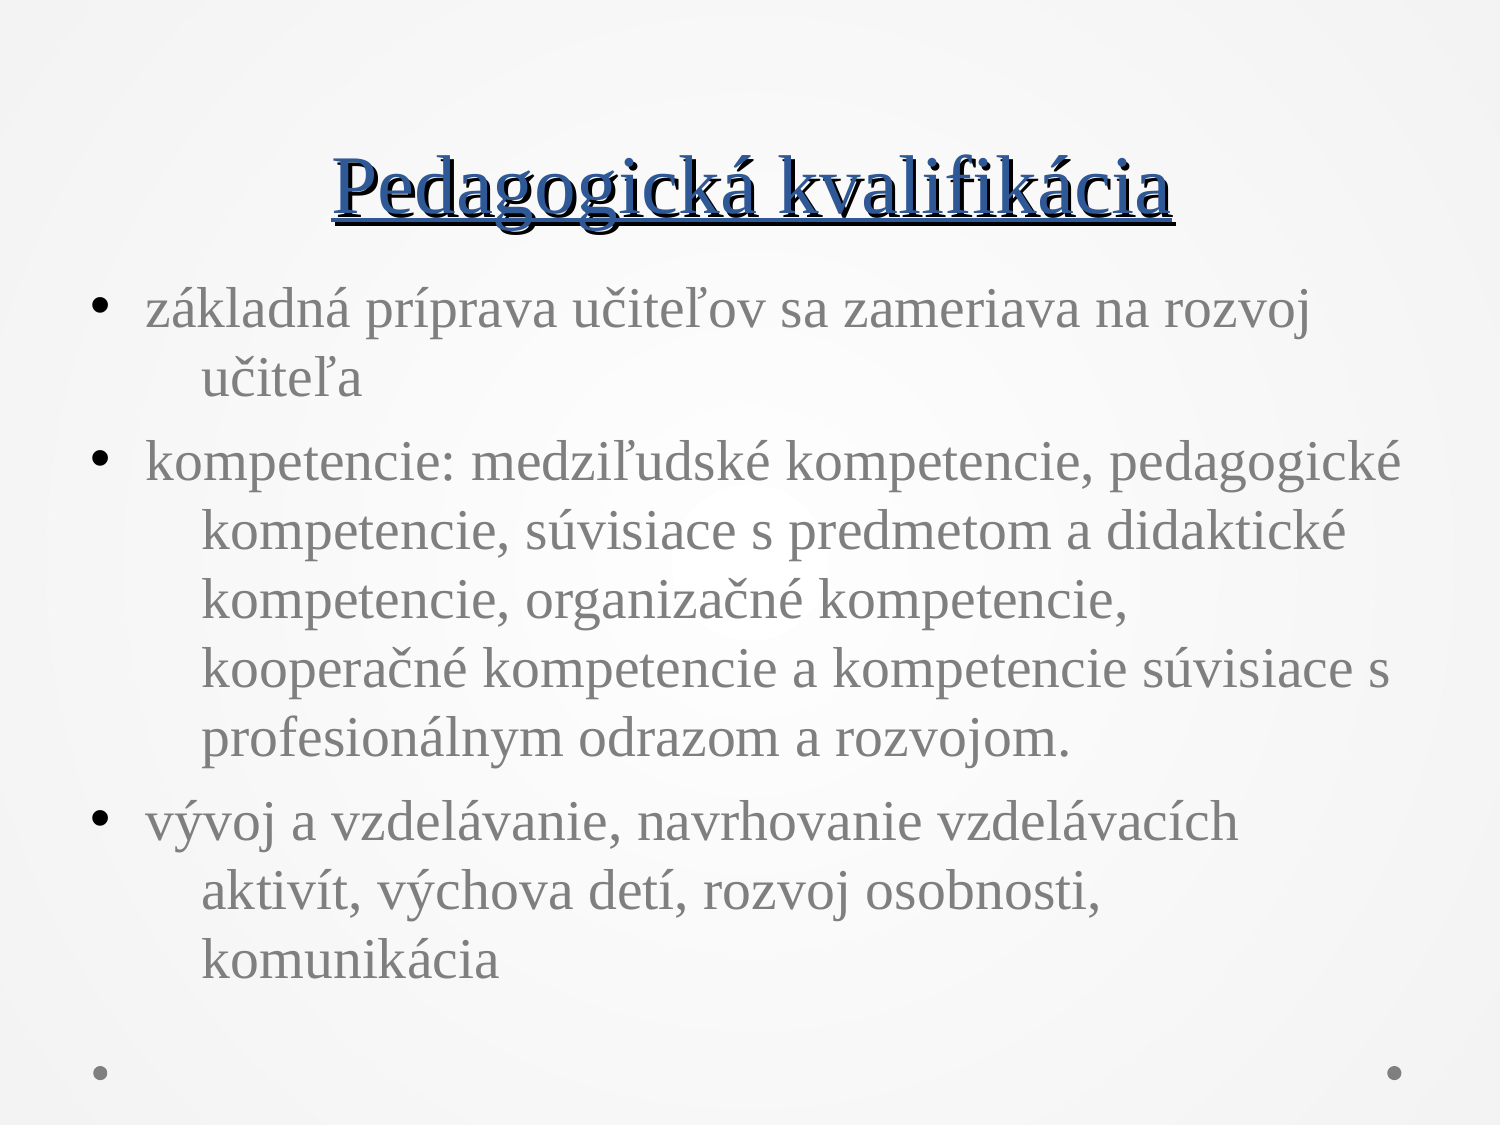

# Pedagogická kvalifikácia
základná príprava učiteľov sa zameriava na rozvoj učiteľa
kompetencie: medziľudské kompetencie, pedagogické kompetencie, súvisiace s predmetom a didaktické kompetencie, organizačné kompetencie, kooperačné kompetencie a kompetencie súvisiace s profesionálnym odrazom a rozvojom.
vývoj a vzdelávanie, navrhovanie vzdelávacích aktivít, výchova detí, rozvoj osobnosti, komunikácia